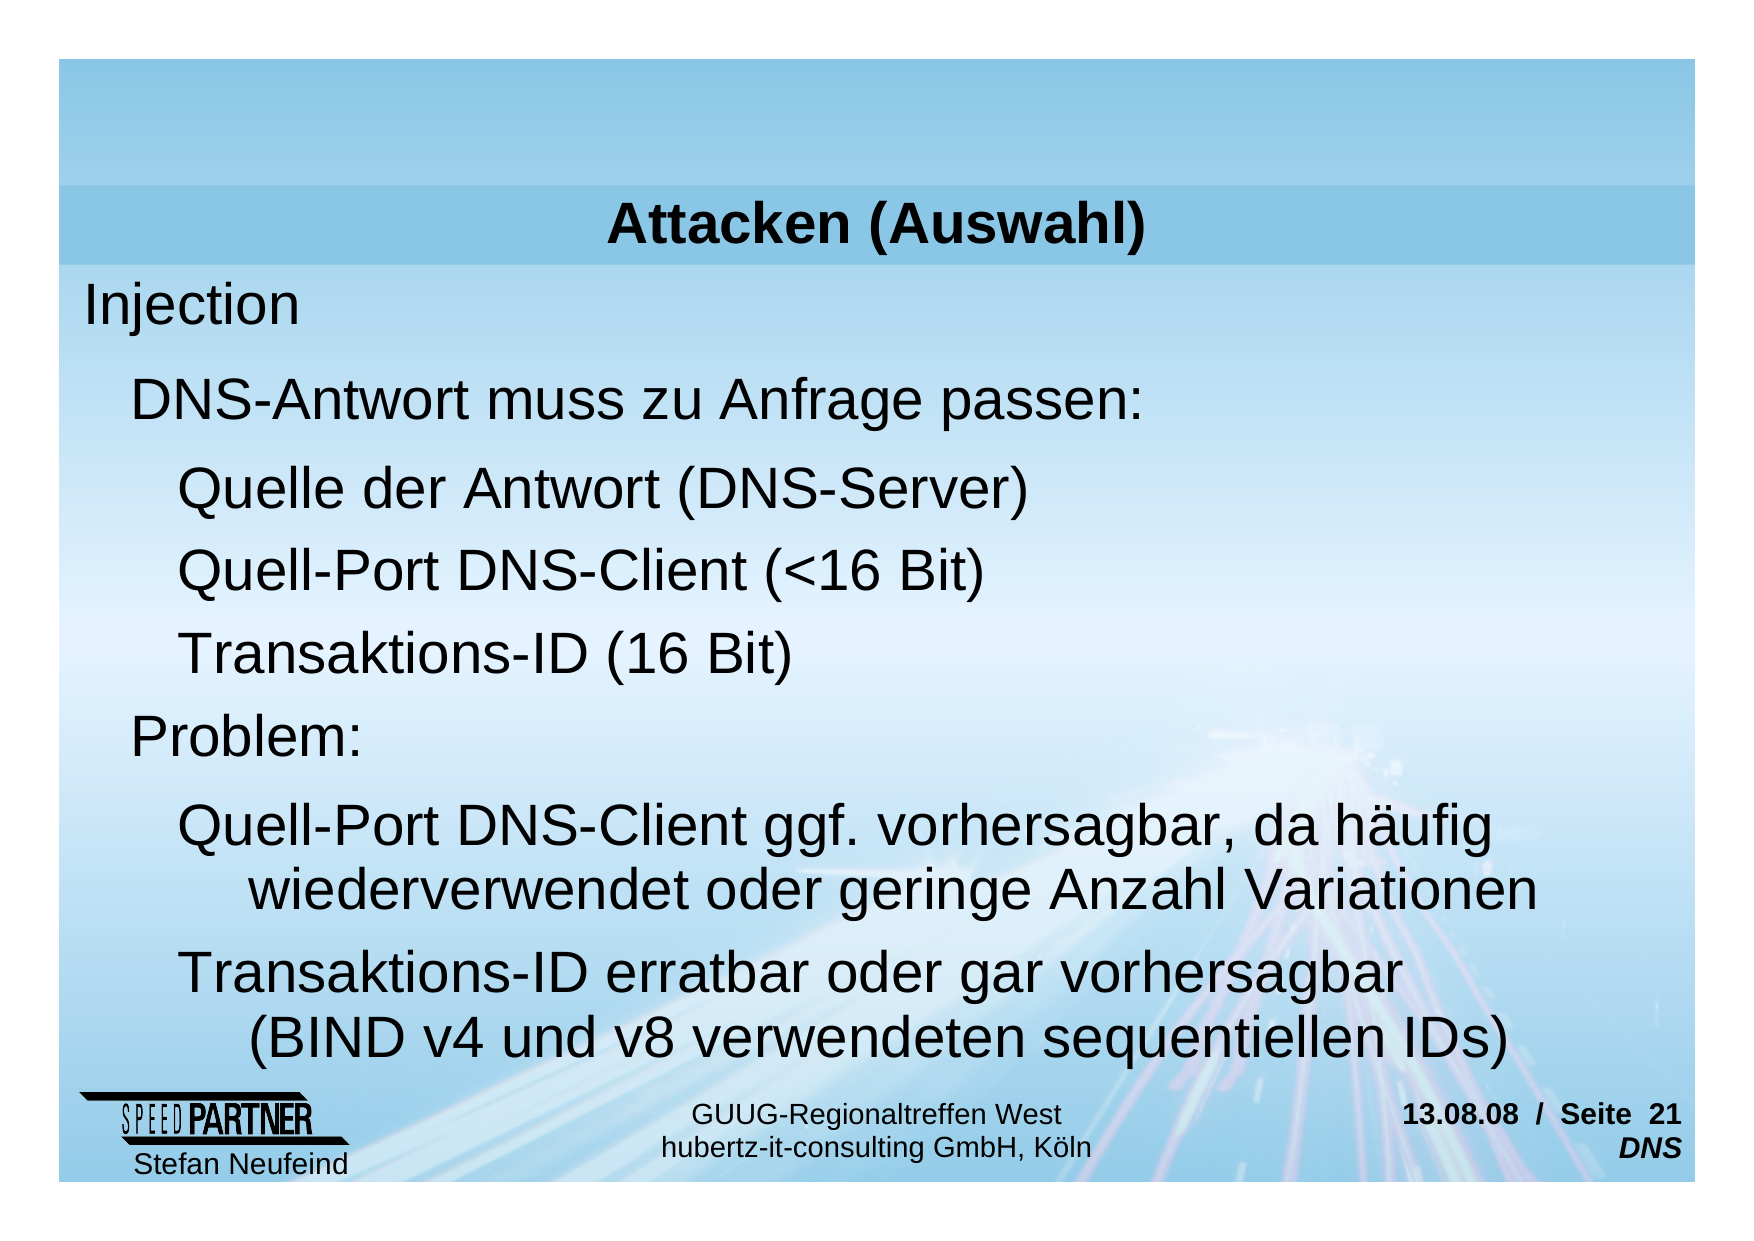

# Attacken (Auswahl)
Injection
DNS-Antwort muss zu Anfrage passen:
Quelle der Antwort (DNS-Server)
Quell-Port DNS-Client (<16 Bit)
Transaktions-ID (16 Bit)
Problem:
Quell-Port DNS-Client ggf. vorhersagbar, da häufig wiederverwendet oder geringe Anzahl Variationen
Transaktions-ID erratbar oder gar vorhersagbar
(BIND v4 und v8 verwendeten sequentiellen IDs)